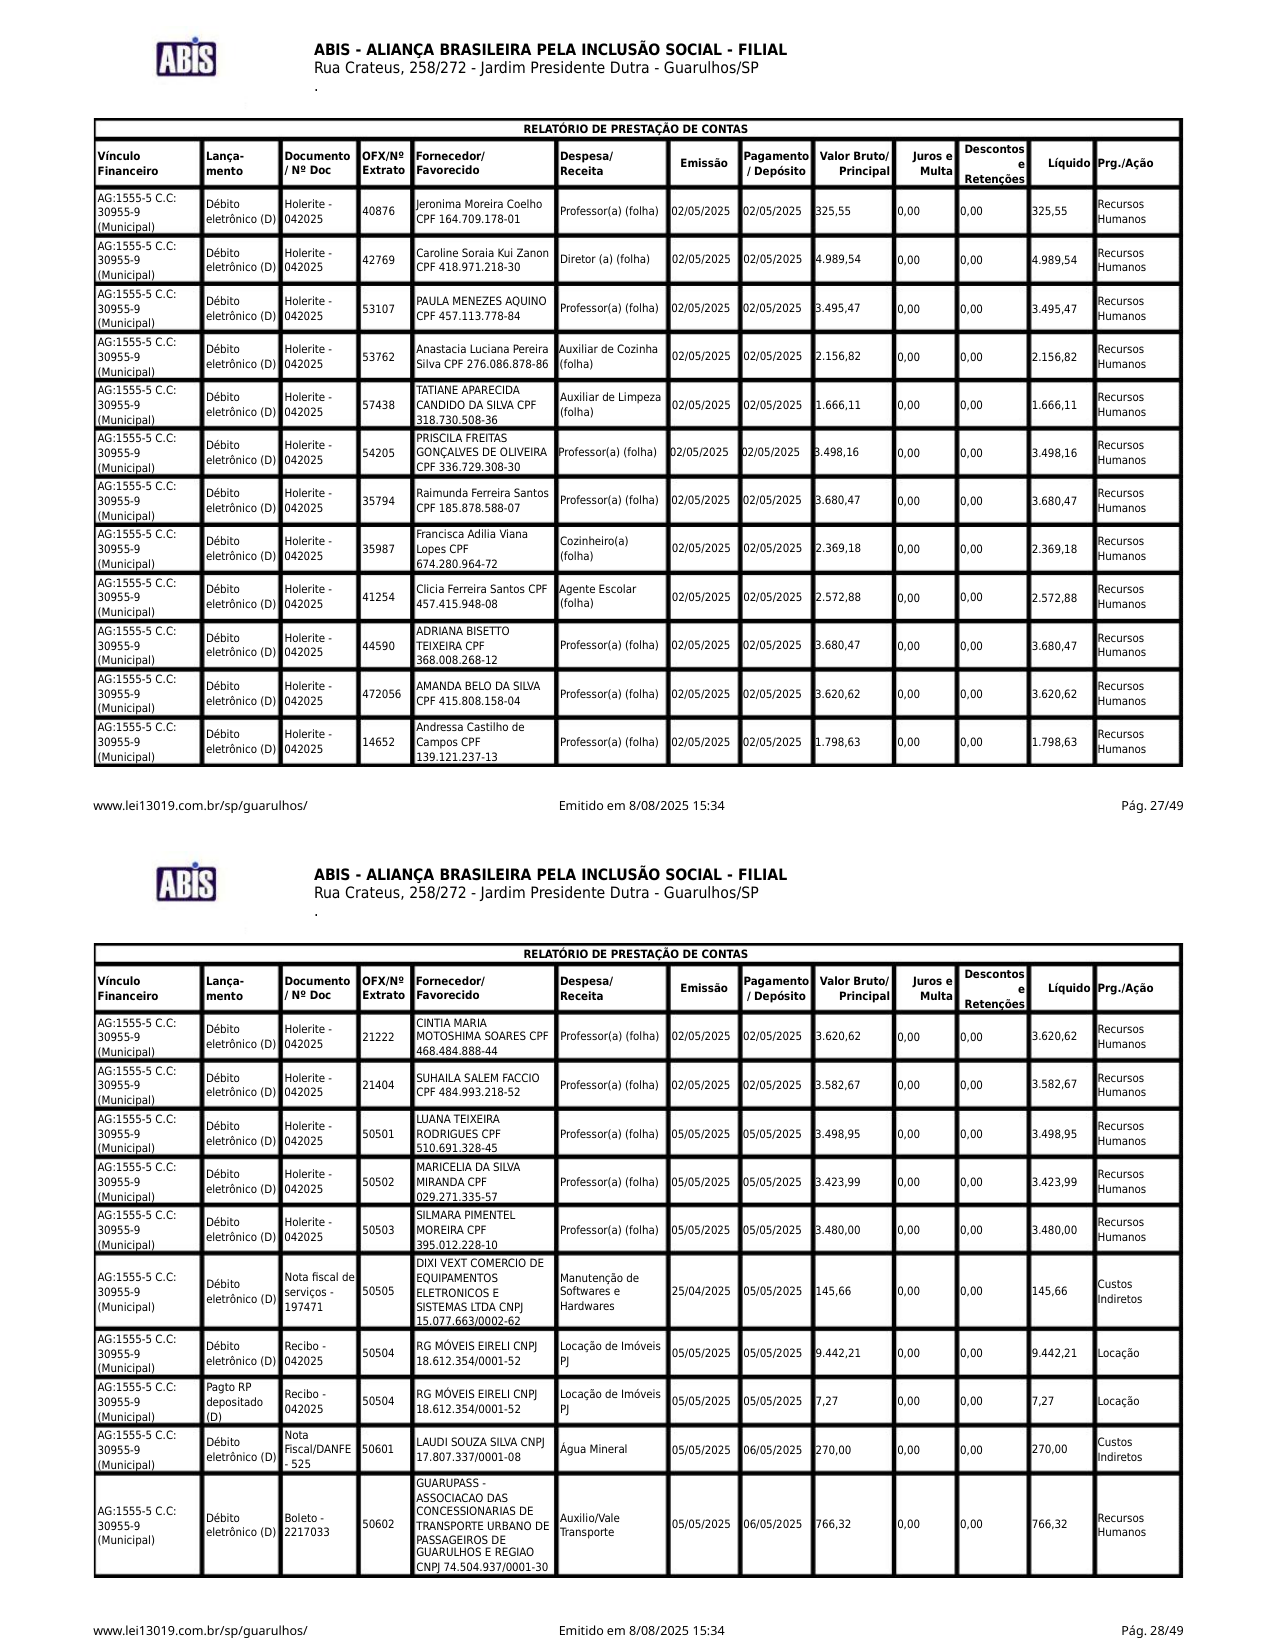

ABIS - ALIANÇA BRASILEIRA PELA INCLUSÃO SOCIAL - FILIAL
Rua Crateus, 258/272 - Jardim Presidente Dutra - Guarulhos/SP
.
RELATÓRIO DE PRESTAÇÃO DE CONTAS
Descontos
e
Retenções
Vínculo
Financeiro
Lança-
mento
Documento OFX/Nº Fornecedor/
Despesa/
Receita
Pagamento Valor Bruto/
/ Depósito Principal
Juros e
Multa
Emissão
Líquido Prg./Ação
/ Nº Doc
Extrato Favorecido
AG:1555-5 C.C:
30955-9
(Municipal)
Débito
eletrônico (D) 042025
Holerite -
Jeronima Moreira Coelho
CPF 164.709.178-01
Recursos
Humanos
40876
42769
53107
53762
57438
54205
35794
35987
41254
44590
472056
14652
Professor(a) (folha) 02/05/2025 02/05/2025 325,55
0,00
0,00
0,00
0,00
0,00
0,00
0,00
0,00
0,00
0,00
0,00
0,00
0,00
325,55
AG:1555-5 C.C:
30955-9
(Municipal)
Débito
eletrônico (D) 042025
Holerite -
Caroline Soraia Kui Zanon
CPF 418.971.218-30
Recursos
Humanos
Diretor (a) (folha)
02/05/2025 02/05/2025 4.989,54
0,00
0,00
0,00
0,00
0,00
0,00
0,00
0,00
0,00
0,00
0,00
4.989,54
3.495,47
2.156,82
1.666,11
3.498,16
3.680,47
2.369,18
2.572,88
3.680,47
3.620,62
1.798,63
AG:1555-5 C.C:
30955-9
(Municipal)
Débito
eletrônico (D) 042025
Holerite -
PAULA MENEZES AQUINO
CPF 457.113.778-84
Recursos
Humanos
Professor(a) (folha) 02/05/2025 02/05/2025 3.495,47
AG:1555-5 C.C:
30955-9
(Municipal)
Débito
eletrônico (D) 042025
Holerite -
Anastacia Luciana Pereira Auxiliar de Cozinha
Silva CPF 276.086.878-86 (folha)
Recursos
Humanos
02/05/2025 02/05/2025 2.156,82
02/05/2025 02/05/2025 1.666,11
AG:1555-5 C.C:
30955-9
(Municipal)
TATIANE APARECIDA
CANDIDO DA SILVA CPF
318.730.508-36
Débito
eletrônico (D) 042025
Holerite -
Auxiliar de Limpeza
(folha)
Recursos
Humanos
AG:1555-5 C.C:
30955-9
(Municipal)
PRISCILA FREITAS
Débito
eletrônico (D) 042025
Holerite -
Recursos
Humanos
GONÇALVES DE OLIVEIRA Professor(a) (folha) 02/05/2025 02/05/2025 3.498,16
CPF 336.729.308-30
AG:1555-5 C.C:
30955-9
(Municipal)
Débito
eletrônico (D) 042025
Holerite -
Raimunda Ferreira Santos
CPF 185.878.588-07
Recursos
Humanos
Professor(a) (folha) 02/05/2025 02/05/2025 3.680,47
AG:1555-5 C.C:
30955-9
(Municipal)
Francisca Adilia Viana
Lopes CPF
674.280.964-72
Débito
eletrônico (D) 042025
Holerite -
Cozinheiro(a)
(folha)
Recursos
Humanos
02/05/2025 02/05/2025 2.369,18
02/05/2025 02/05/2025 2.572,88
AG:1555-5 C.C:
30955-9
(Municipal)
Débito
eletrônico (D) 042025
Holerite -
Clicia Ferreira Santos CPF Agente Escolar
457.415.948-08
Recursos
Humanos
(folha)
AG:1555-5 C.C:
30955-9
(Municipal)
ADRIANA BISETTO
TEIXEIRA CPF
368.008.268-12
Débito
eletrônico (D) 042025
Holerite -
Recursos
Humanos
Professor(a) (folha) 02/05/2025 02/05/2025 3.680,47
Professor(a) (folha) 02/05/2025 02/05/2025 3.620,62
Professor(a) (folha) 02/05/2025 02/05/2025 1.798,63
AG:1555-5 C.C:
30955-9
(Municipal)
Débito
eletrônico (D) 042025
Holerite -
AMANDA BELO DA SILVA
CPF 415.808.158-04
Recursos
Humanos
AG:1555-5 C.C:
30955-9
(Municipal)
Andressa Castilho de
Campos CPF
139.121.237-13
Débito
eletrônico (D) 042025
Holerite -
Recursos
Humanos
www.lei13019.com.br/sp/guarulhos/
Emitido em 8/08/2025 15:34
Pág. 27/49
ABIS - ALIANÇA BRASILEIRA PELA INCLUSÃO SOCIAL - FILIAL
Rua Crateus, 258/272 - Jardim Presidente Dutra - Guarulhos/SP
.
RELATÓRIO DE PRESTAÇÃO DE CONTAS
Descontos
e
Retenções
Vínculo
Financeiro
Lança-
mento
Documento OFX/Nº Fornecedor/
Despesa/
Receita
Pagamento Valor Bruto/
/ Depósito Principal
Juros e
Multa
Emissão
Líquido Prg./Ação
/ Nº Doc
Extrato Favorecido
AG:1555-5 C.C:
30955-9
(Municipal)
CINTIA MARIA
Débito
eletrônico (D) 042025
Holerite -
Recursos
Humanos
21222
21404
50501
50502
50503
MOTOSHIMA SOARES CPF Professor(a) (folha) 02/05/2025 02/05/2025 3.620,62
468.484.888-44
0,00
0,00
0,00
0,00
0,00
0,00
0,00
0,00
0,00
0,00
3.620,62
AG:1555-5 C.C:
30955-9
(Municipal)
Débito
eletrônico (D) 042025
Holerite -
SUHAILA SALEM FACCIO
CPF 484.993.218-52
Recursos
Humanos
Professor(a) (folha) 02/05/2025 02/05/2025 3.582,67
Professor(a) (folha) 05/05/2025 05/05/2025 3.498,95
Professor(a) (folha) 05/05/2025 05/05/2025 3.423,99
Professor(a) (folha) 05/05/2025 05/05/2025 3.480,00
Manutenção de
3.582,67
3.498,95
3.423,99
3.480,00
AG:1555-5 C.C:
30955-9
(Municipal)
LUANA TEIXEIRA
RODRIGUES CPF
510.691.328-45
Débito
eletrônico (D) 042025
Holerite -
Recursos
Humanos
AG:1555-5 C.C:
30955-9
(Municipal)
MARICELIA DA SILVA
MIRANDA CPF
029.271.335-57
Débito
eletrônico (D) 042025
Holerite -
Recursos
Humanos
AG:1555-5 C.C:
30955-9
(Municipal)
SILMARA PIMENTEL
MOREIRA CPF
395.012.228-10
Débito
eletrônico (D) 042025
Holerite -
Recursos
Humanos
DIXI VEXT COMERCIO DE
EQUIPAMENTOS
ELETRONICOS E
SISTEMAS LTDA CNPJ
15.077.663/0002-62
AG:1555-5 C.C:
30955-9
(Municipal)
Nota ﬁscal de
serviços -
197471
Débito
eletrônico (D)
Custos
Indiretos
50505
Softwares e
Hardwares
25/04/2025 05/05/2025 145,66
0,00
0,00
145,66
AG:1555-5 C.C:
30955-9
(Municipal)
Débito
eletrônico (D) 042025
Recibo -
RG MÓVEIS EIRELI CNPJ
18.612.354/0001-52
Locação de Imóveis
PJ
50504
50504
05/05/2025 05/05/2025 9.442,21
05/05/2025 05/05/2025 7,27
05/05/2025 06/05/2025 270,00
0,00
0,00
0,00
0,00
0,00
0,00
9.442,21
7,27
Locação
Locação
AG:1555-5 C.C:
30955-9
(Municipal)
Pagto RP
depositado
(D)
Recibo -
042025
RG MÓVEIS EIRELI CNPJ
18.612.354/0001-52
Locação de Imóveis
PJ
AG:1555-5 C.C:
30955-9
(Municipal)
Nota
Débito
eletrônico (D)
LAUDI SOUZA SILVA CNPJ
17.807.337/0001-08
Custos
Indiretos
Fiscal/DANFE 50601
- 525
Água Mineral
270,00
GUARUPASS -
ASSOCIACAO DAS
AG:1555-5 C.C:
30955-9
(Municipal)
CONCESSIONARIAS DE
TRANSPORTE URBANO DE
PASSAGEIROS DE
Débito
eletrônico (D) 2217033
Boleto -
Auxilio/Vale
Transporte
Recursos
Humanos
50602
05/05/2025 06/05/2025 766,32
0,00
0,00
766,32
GUARULHOS E REGIAO
CNPJ 74.504.937/0001-30
www.lei13019.com.br/sp/guarulhos/
Emitido em 8/08/2025 15:34
Pág. 28/49